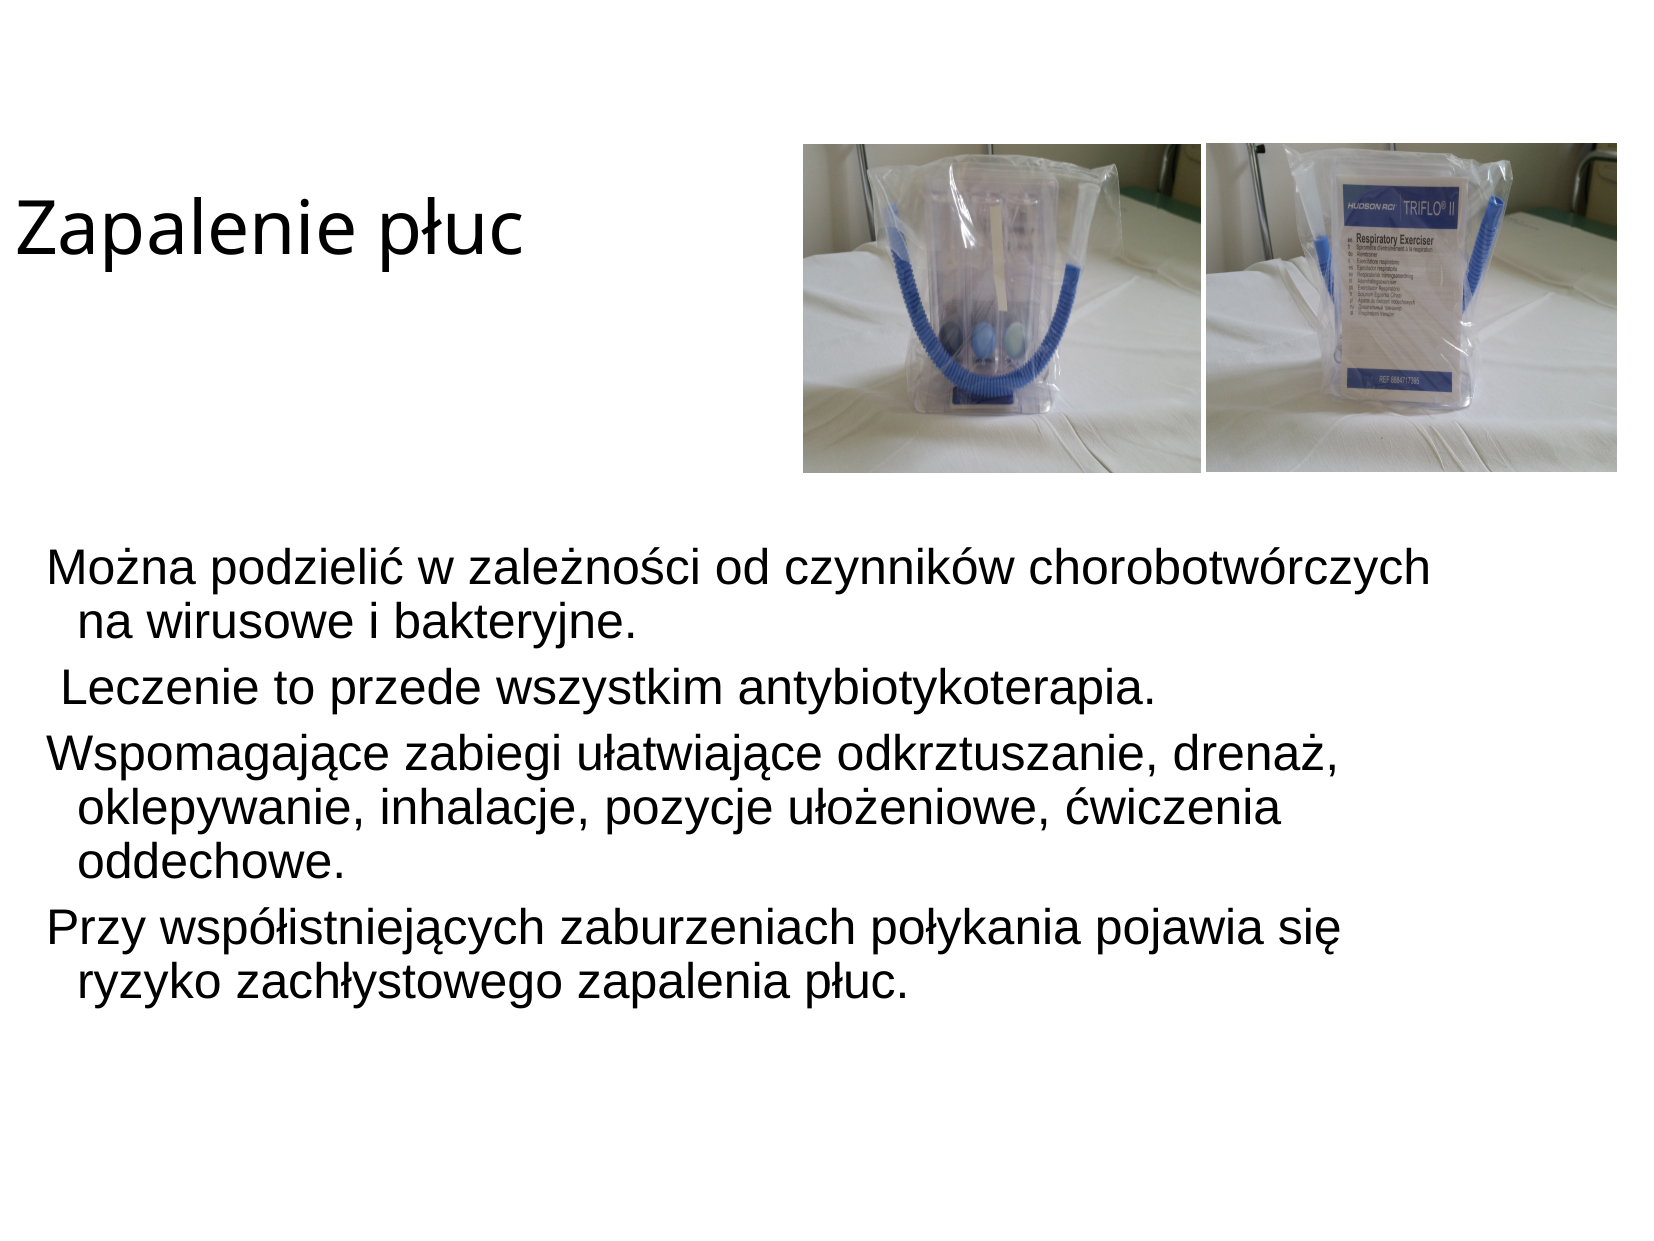

# Zapalenie płuc
Można podzielić w zależności od czynników chorobotwórczych na wirusowe i bakteryjne.
 Leczenie to przede wszystkim antybiotykoterapia.
Wspomagające zabiegi ułatwiające odkrztuszanie, drenaż, oklepywanie, inhalacje, pozycje ułożeniowe, ćwiczenia oddechowe.
Przy współistniejących zaburzeniach połykania pojawia się ryzyko zachłystowego zapalenia płuc.